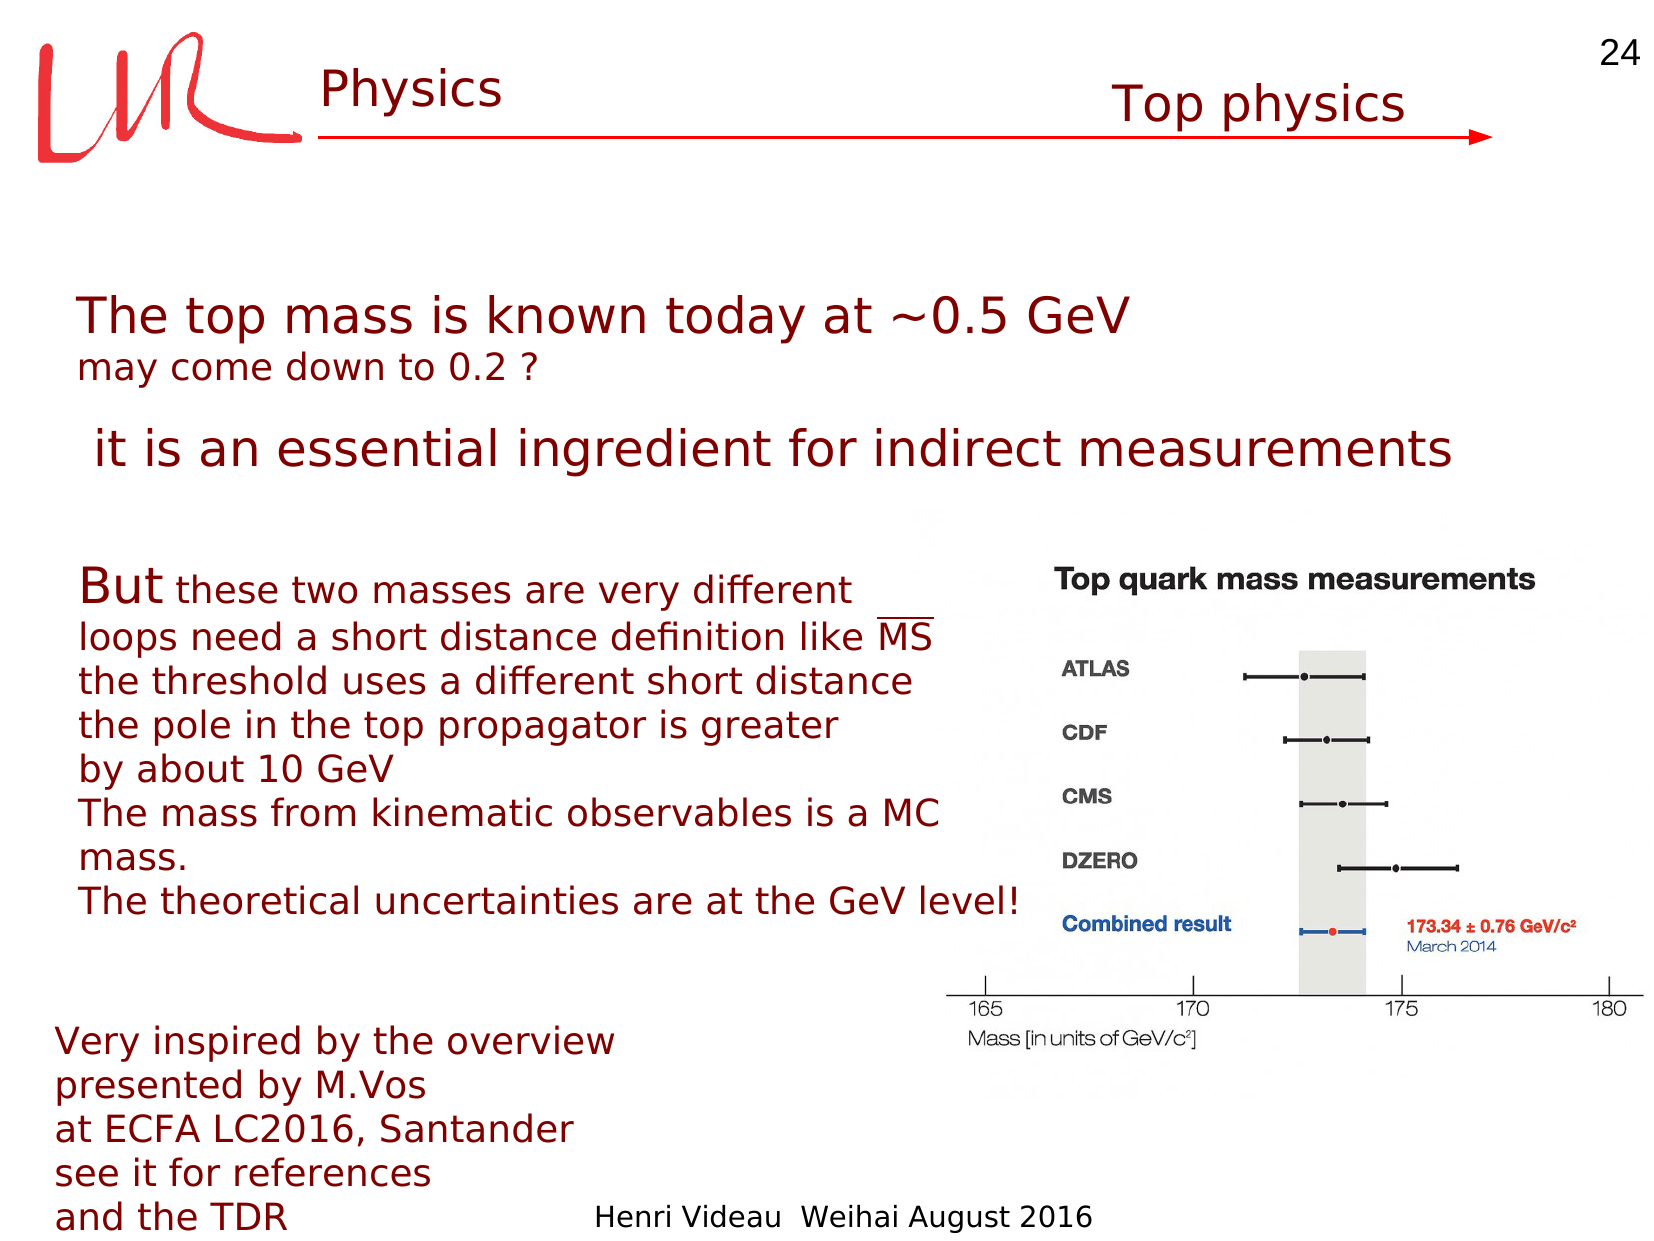

Top physics
The top mass is known today at ~0.5 GeV
may come down to 0.2 ?
it is an essential ingredient for indirect measurements
But these two masses are very different
loops need a short distance definition like MS
the threshold uses a different short distance
the pole in the top propagator is greater
by about 10 GeV
The mass from kinematic observables is a MC
mass.
The theoretical uncertainties are at the GeV level!
Very inspired by the overview
presented by M.Vos
at ECFA LC2016, Santander
see it for references
and the TDR